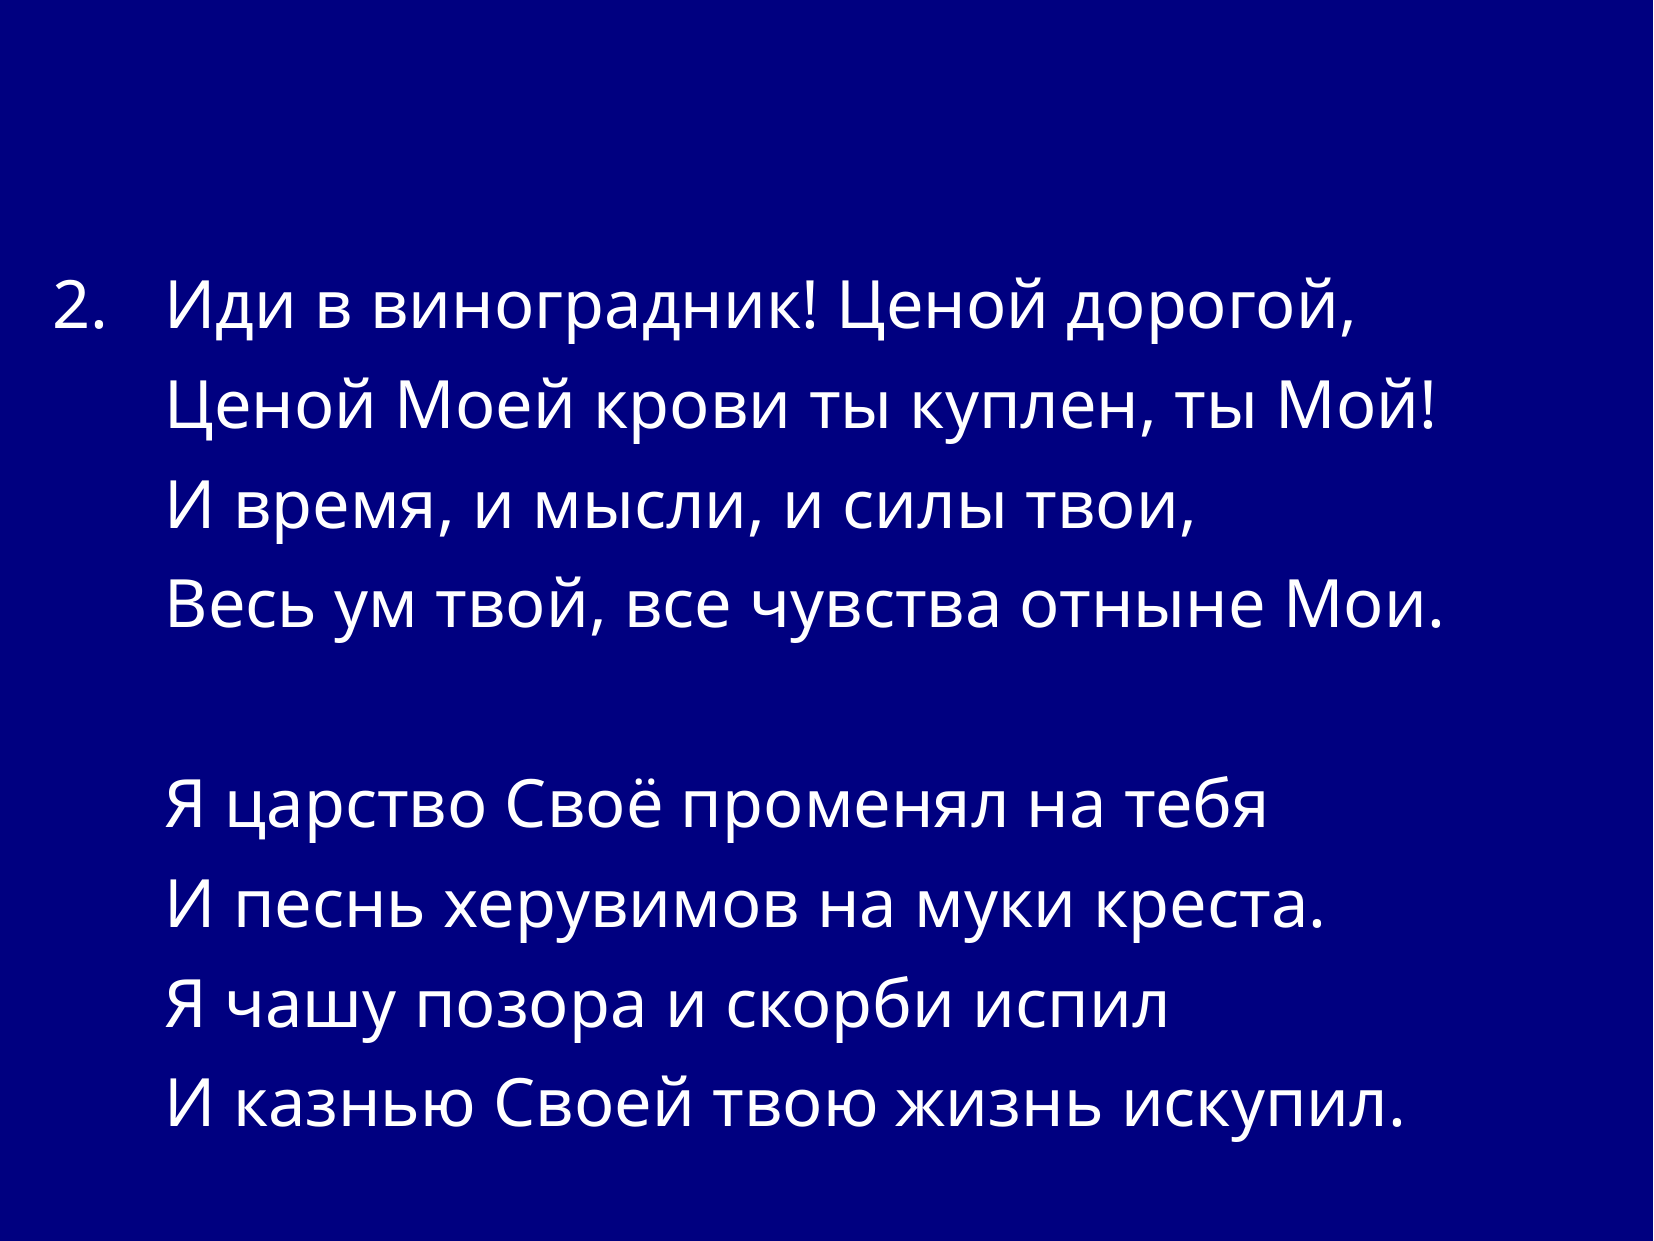

2.	Иди в виноградник! Ценой дорогой,
	Ценой Моей крови ты куплен, ты Мой!
	И время, и мысли, и силы твои,
	Весь ум твой, все чувства отныне Мои.
	Я царство Своё променял на тебя
	И песнь херувимов на муки креста.
	Я чашу позора и скорби испил
	И казнью Своей твою жизнь искупил.